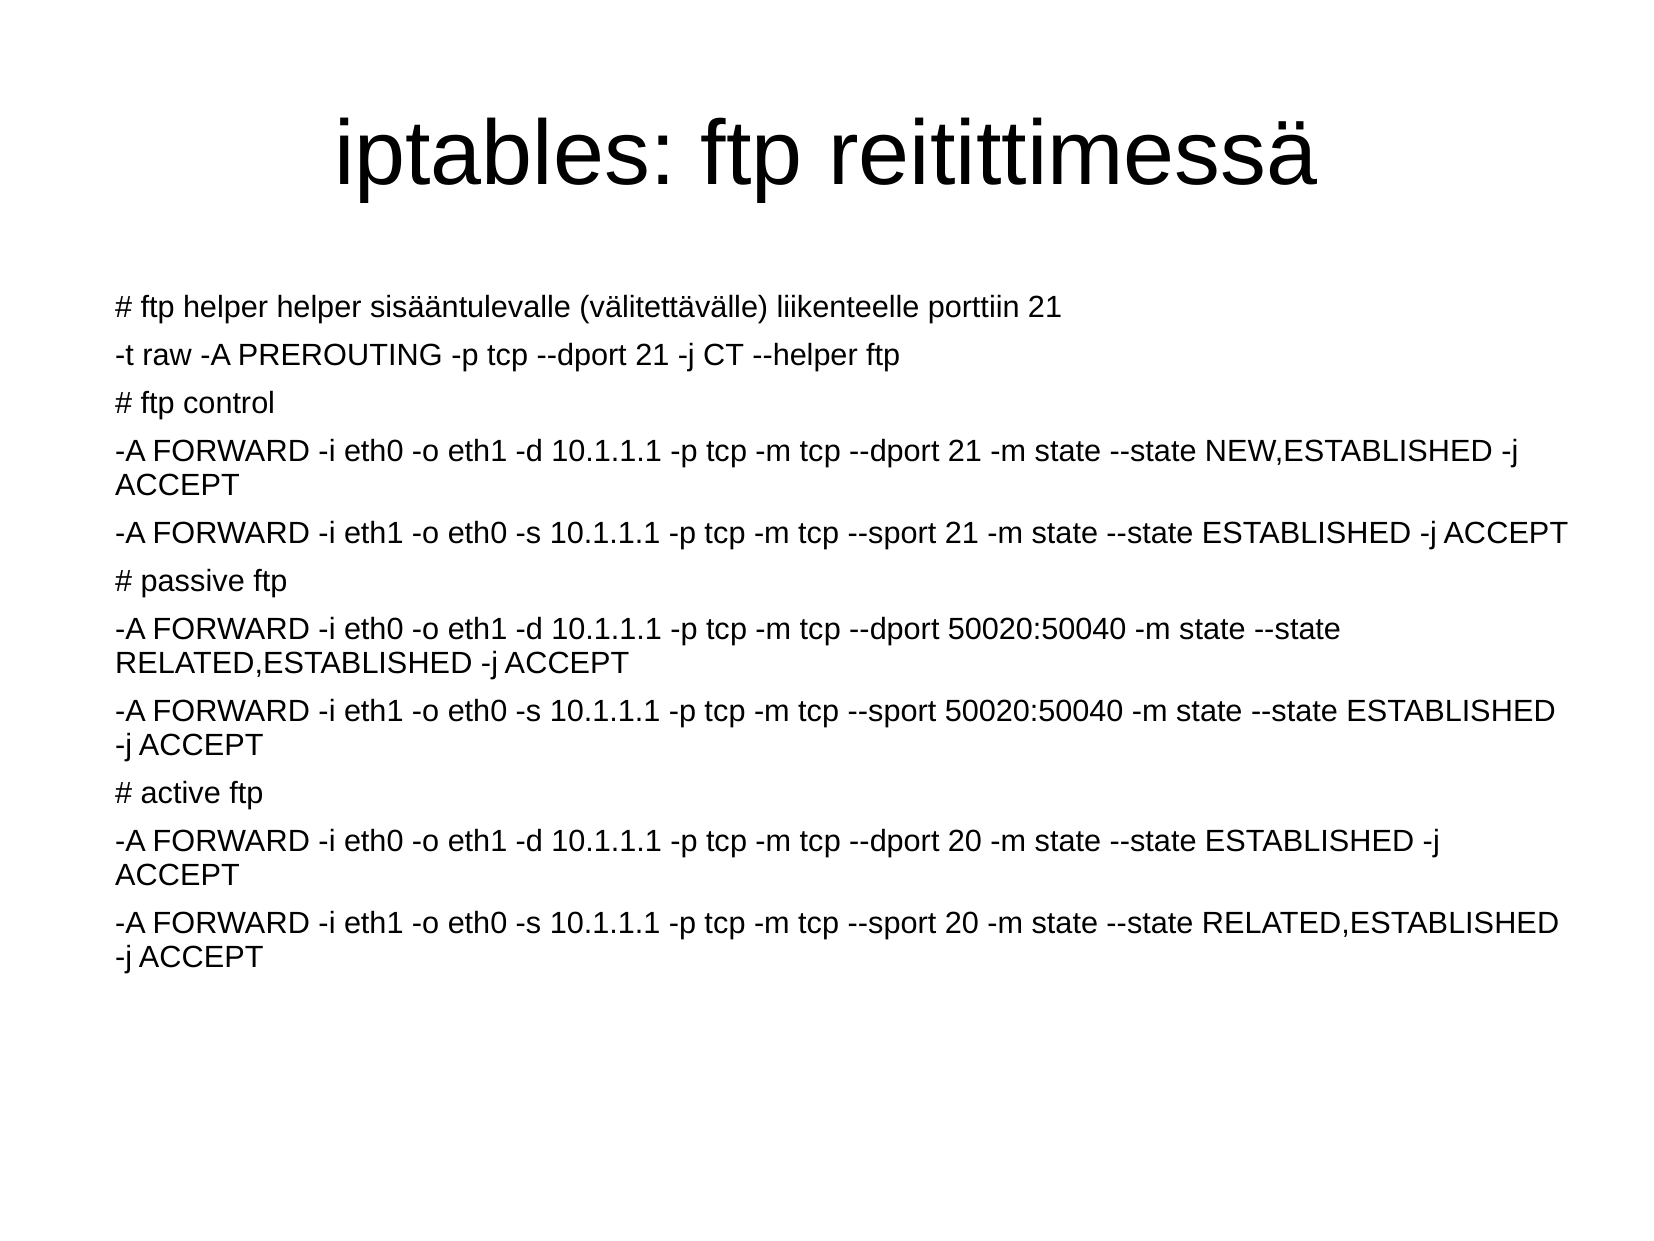

# iptables: ftp reitittimessä
# ftp helper helper sisääntulevalle (välitettävälle) liikenteelle porttiin 21
-t raw -A PREROUTING -p tcp --dport 21 -j CT --helper ftp
# ftp control
-A FORWARD -i eth0 -o eth1 -d 10.1.1.1 -p tcp -m tcp --dport 21 -m state --state NEW,ESTABLISHED -j ACCEPT
-A FORWARD -i eth1 -o eth0 -s 10.1.1.1 -p tcp -m tcp --sport 21 -m state --state ESTABLISHED -j ACCEPT
# passive ftp
-A FORWARD -i eth0 -o eth1 -d 10.1.1.1 -p tcp -m tcp --dport 50020:50040 -m state --state RELATED,ESTABLISHED -j ACCEPT
-A FORWARD -i eth1 -o eth0 -s 10.1.1.1 -p tcp -m tcp --sport 50020:50040 -m state --state ESTABLISHED -j ACCEPT
# active ftp
-A FORWARD -i eth0 -o eth1 -d 10.1.1.1 -p tcp -m tcp --dport 20 -m state --state ESTABLISHED -j ACCEPT
-A FORWARD -i eth1 -o eth0 -s 10.1.1.1 -p tcp -m tcp --sport 20 -m state --state RELATED,ESTABLISHED -j ACCEPT